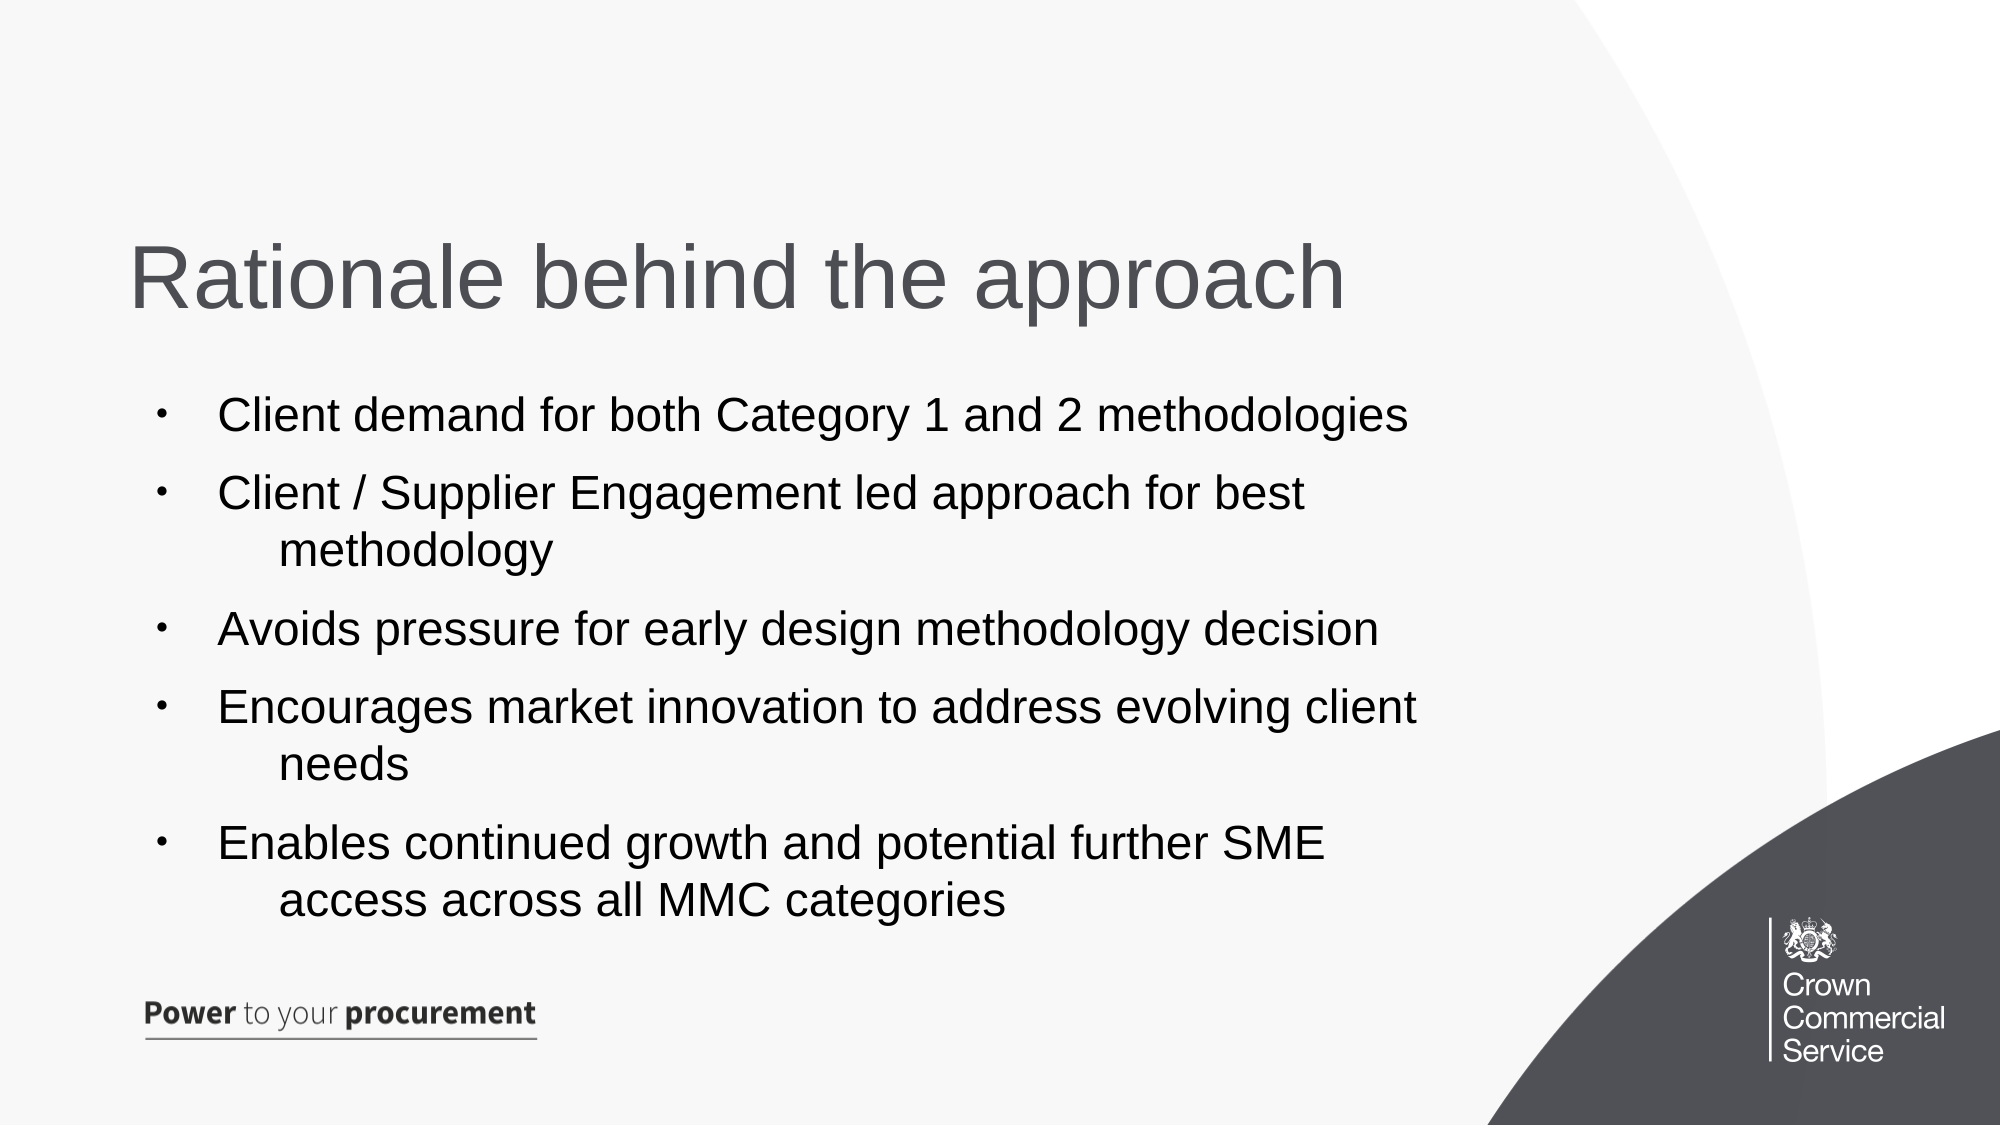

# Rationale behind the approach
Client demand for both Category 1 and 2 methodologies
Client / Supplier Engagement led approach for best methodology
Avoids pressure for early design methodology decision
Encourages market innovation to address evolving client needs
Enables continued growth and potential further SME access across all MMC categories